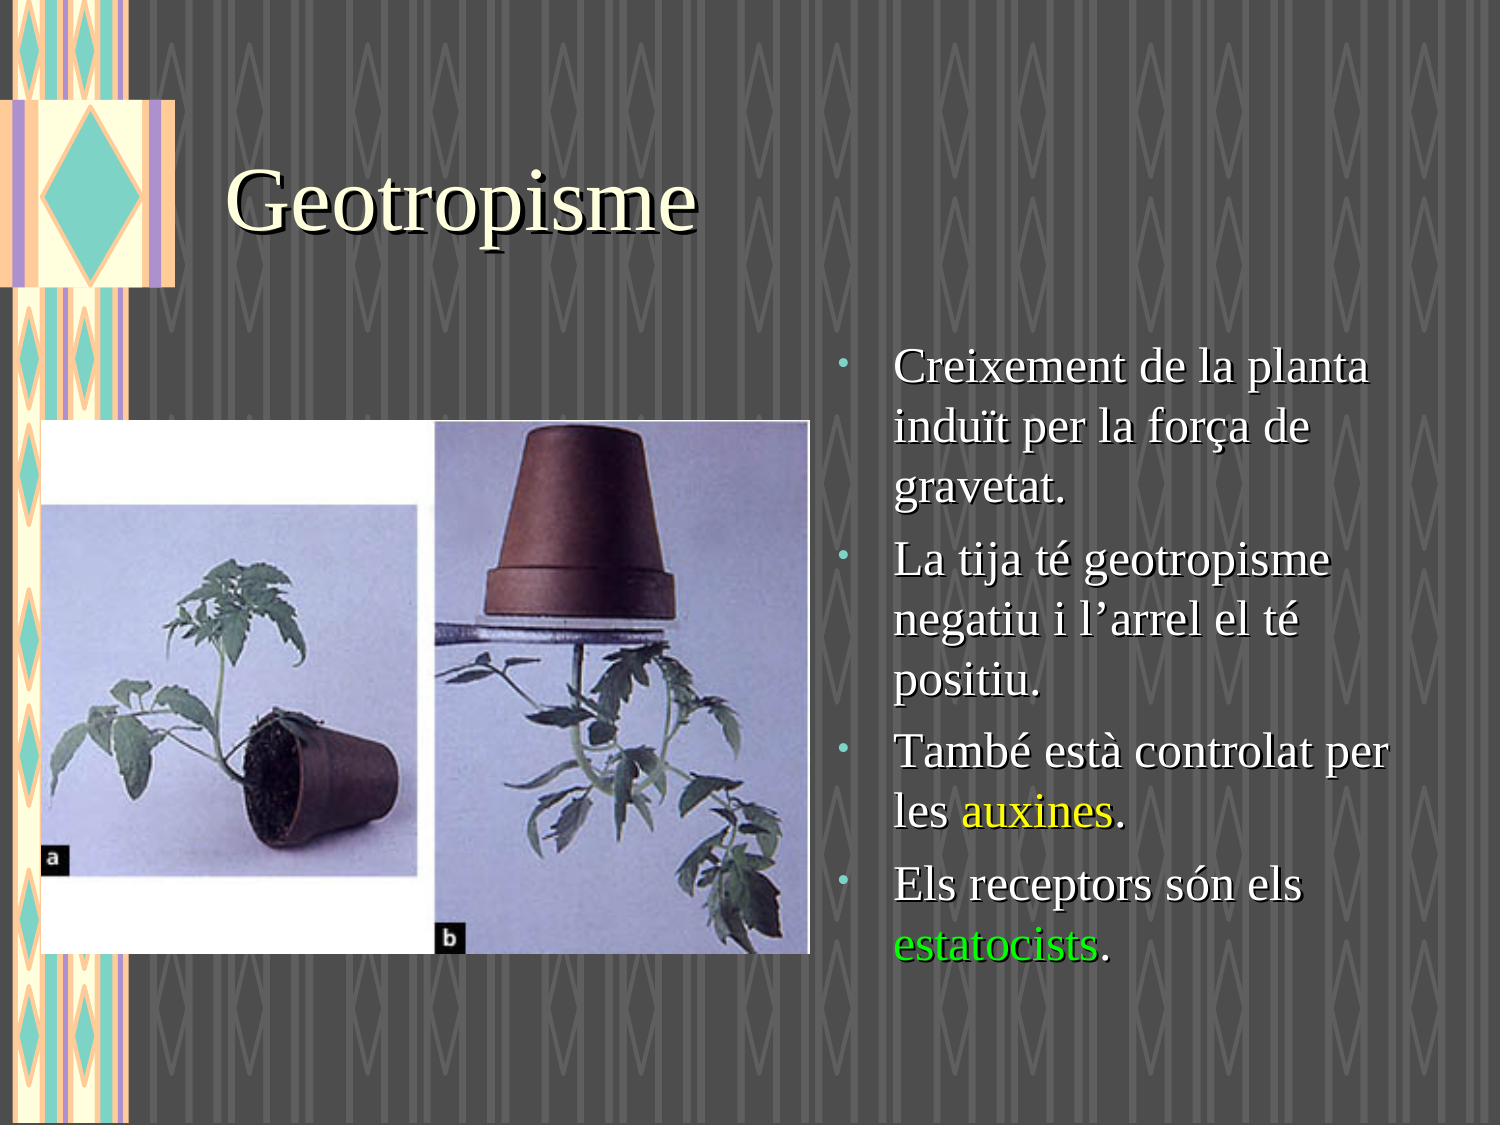

# Geotropisme
Creixement de la planta induït per la força de gravetat.
La tija té geotropisme negatiu i l’arrel el té positiu.
També està controlat per les auxines.
Els receptors són els estatocists.